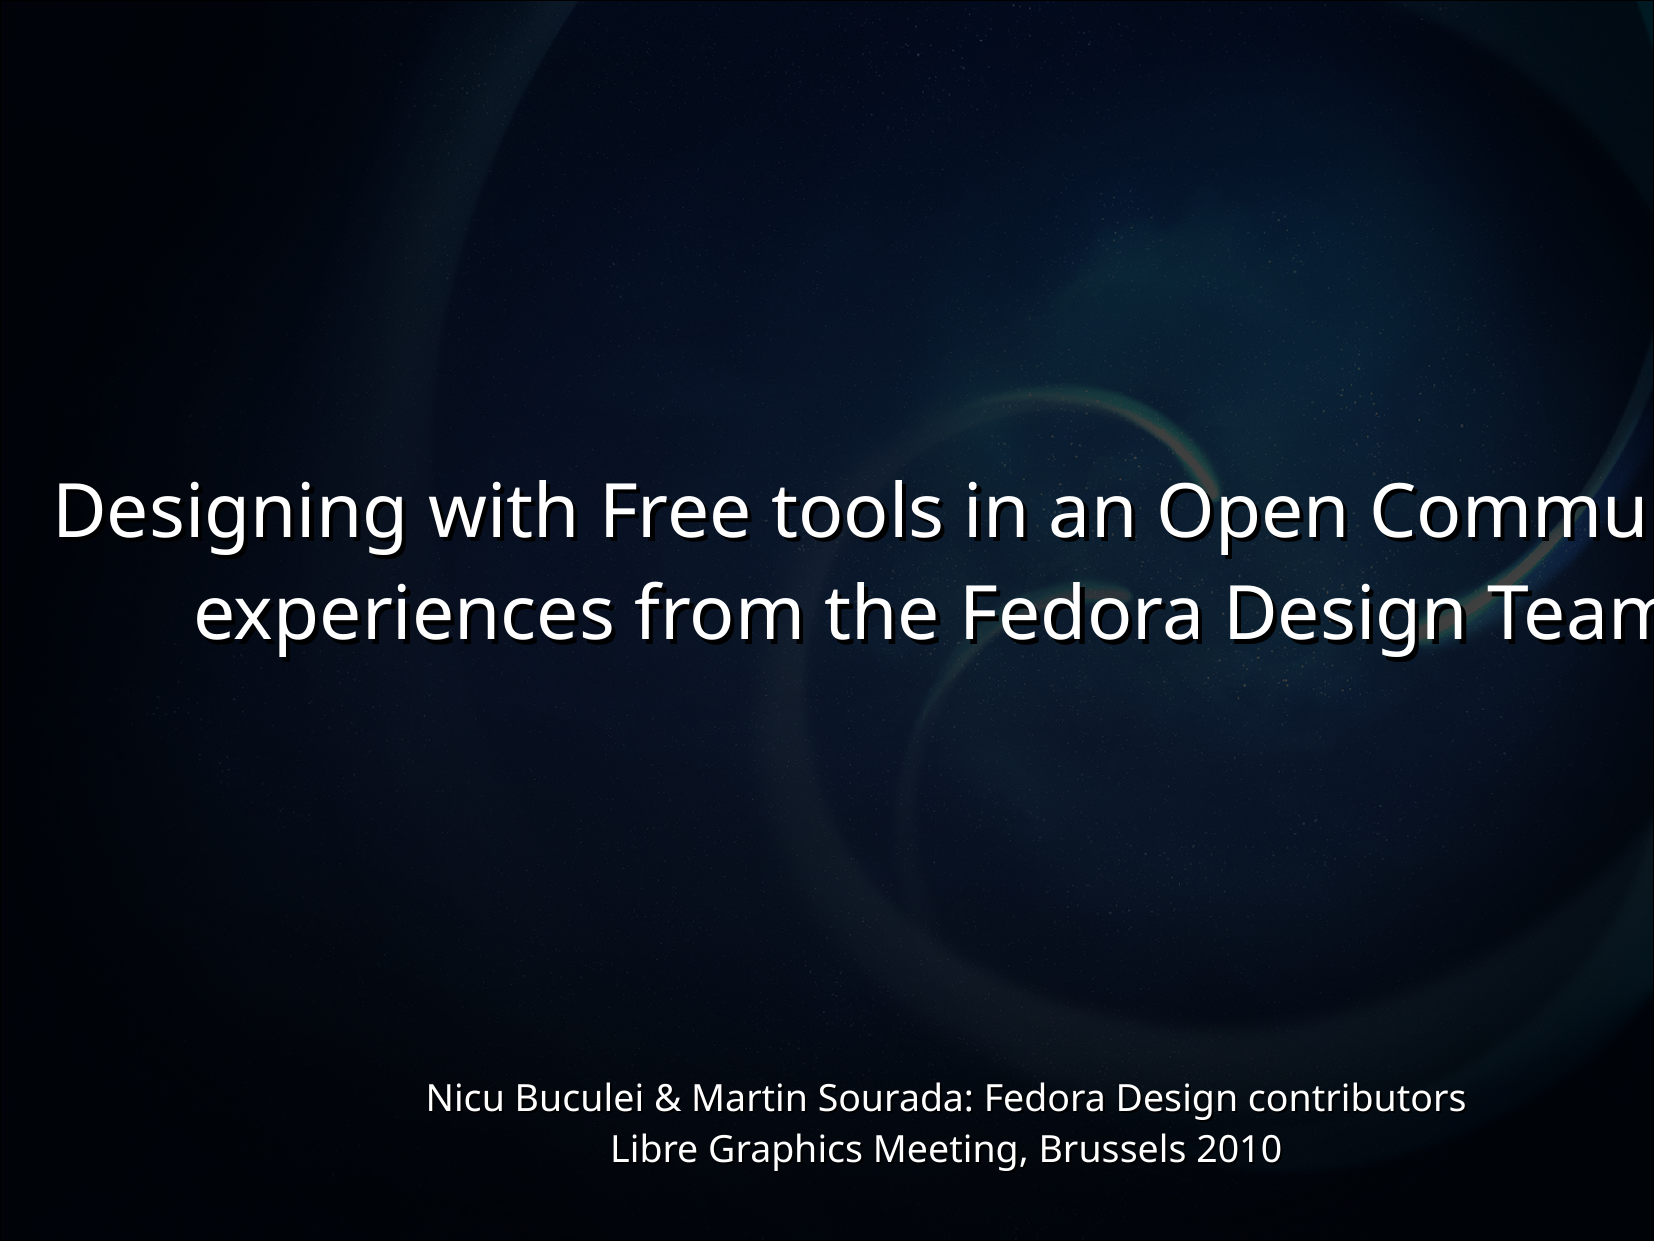

Designing with Free tools in an Open Community:
experiences from the Fedora Design Team
Nicu Buculei & Martin Sourada: Fedora Design contributors
Libre Graphics Meeting, Brussels 2010